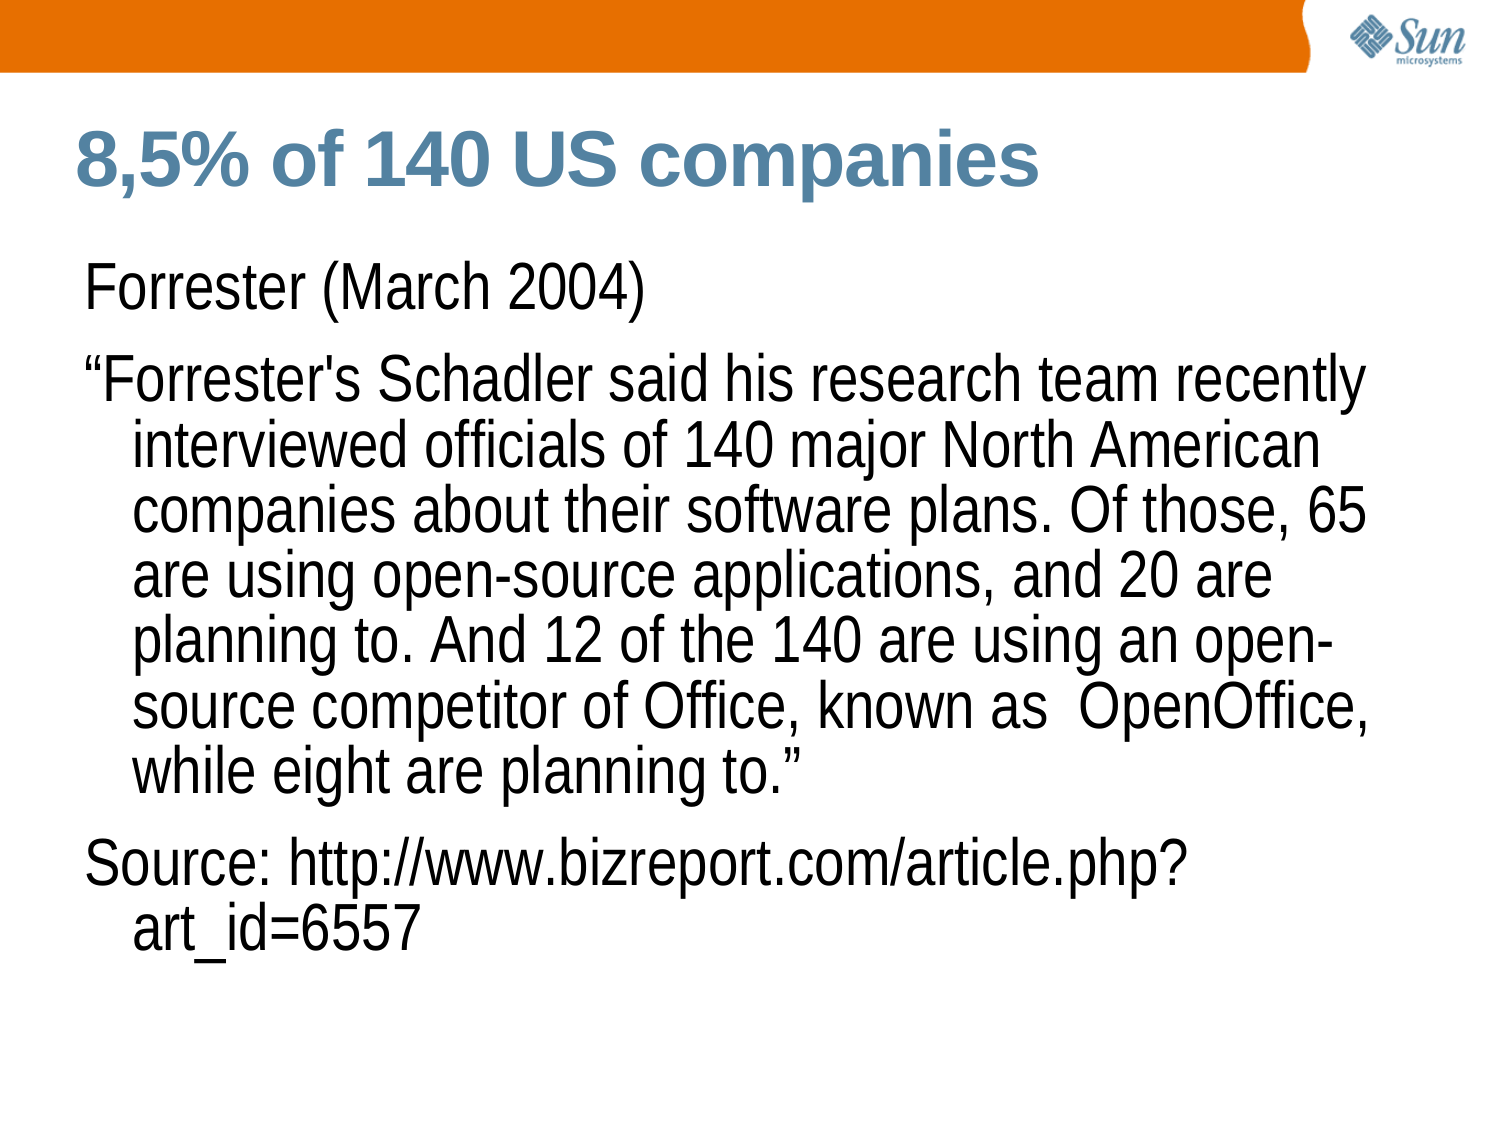

# 8,5% of 140 US companies
Forrester (March 2004)
“Forrester's Schadler said his research team recently interviewed officials of 140 major North American companies about their software plans. Of those, 65 are using open-source applications, and 20 are planning to. And 12 of the 140 are using an open-source competitor of Office, known as OpenOffice, while eight are planning to.”
Source: http://www.bizreport.com/article.php?art_id=6557